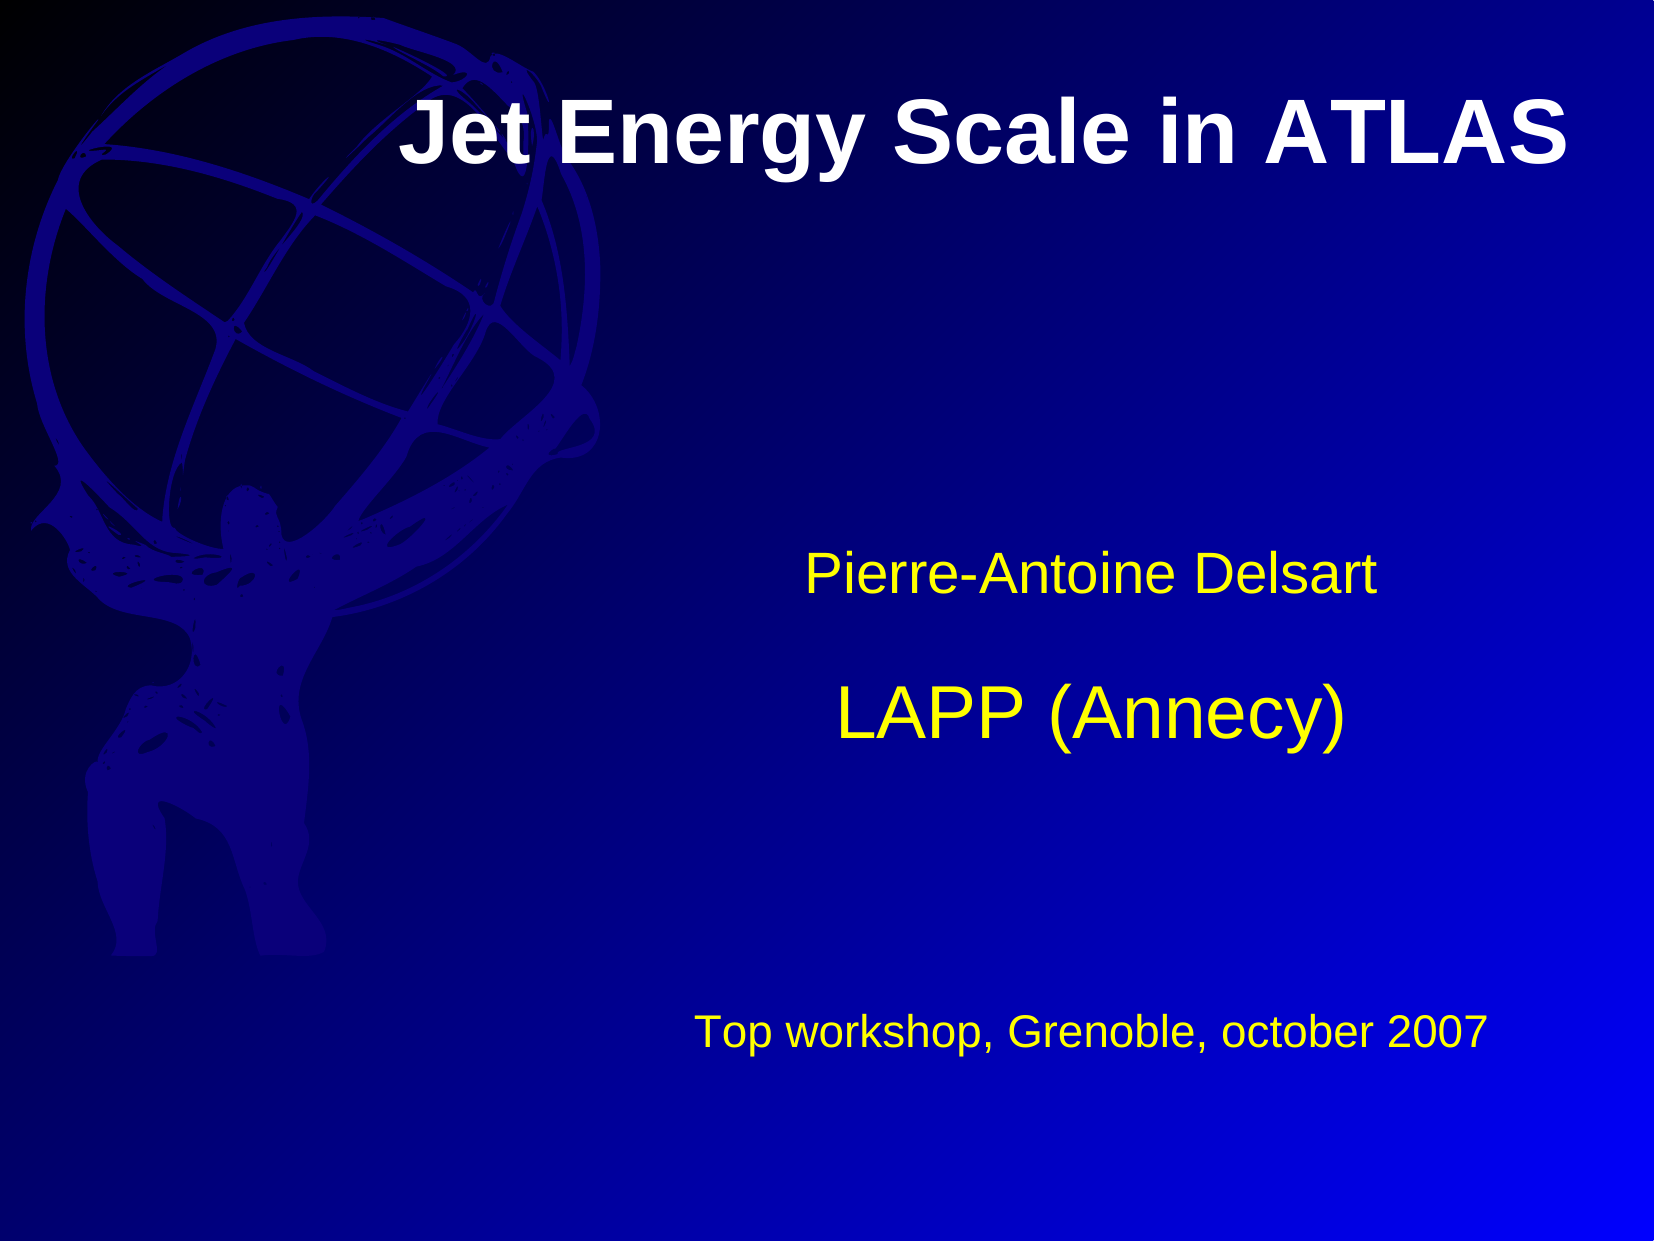

Jet Energy Scale in ATLAS
Pierre-Antoine Delsart
LAPP (Annecy)
Top workshop, Grenoble, october 2007